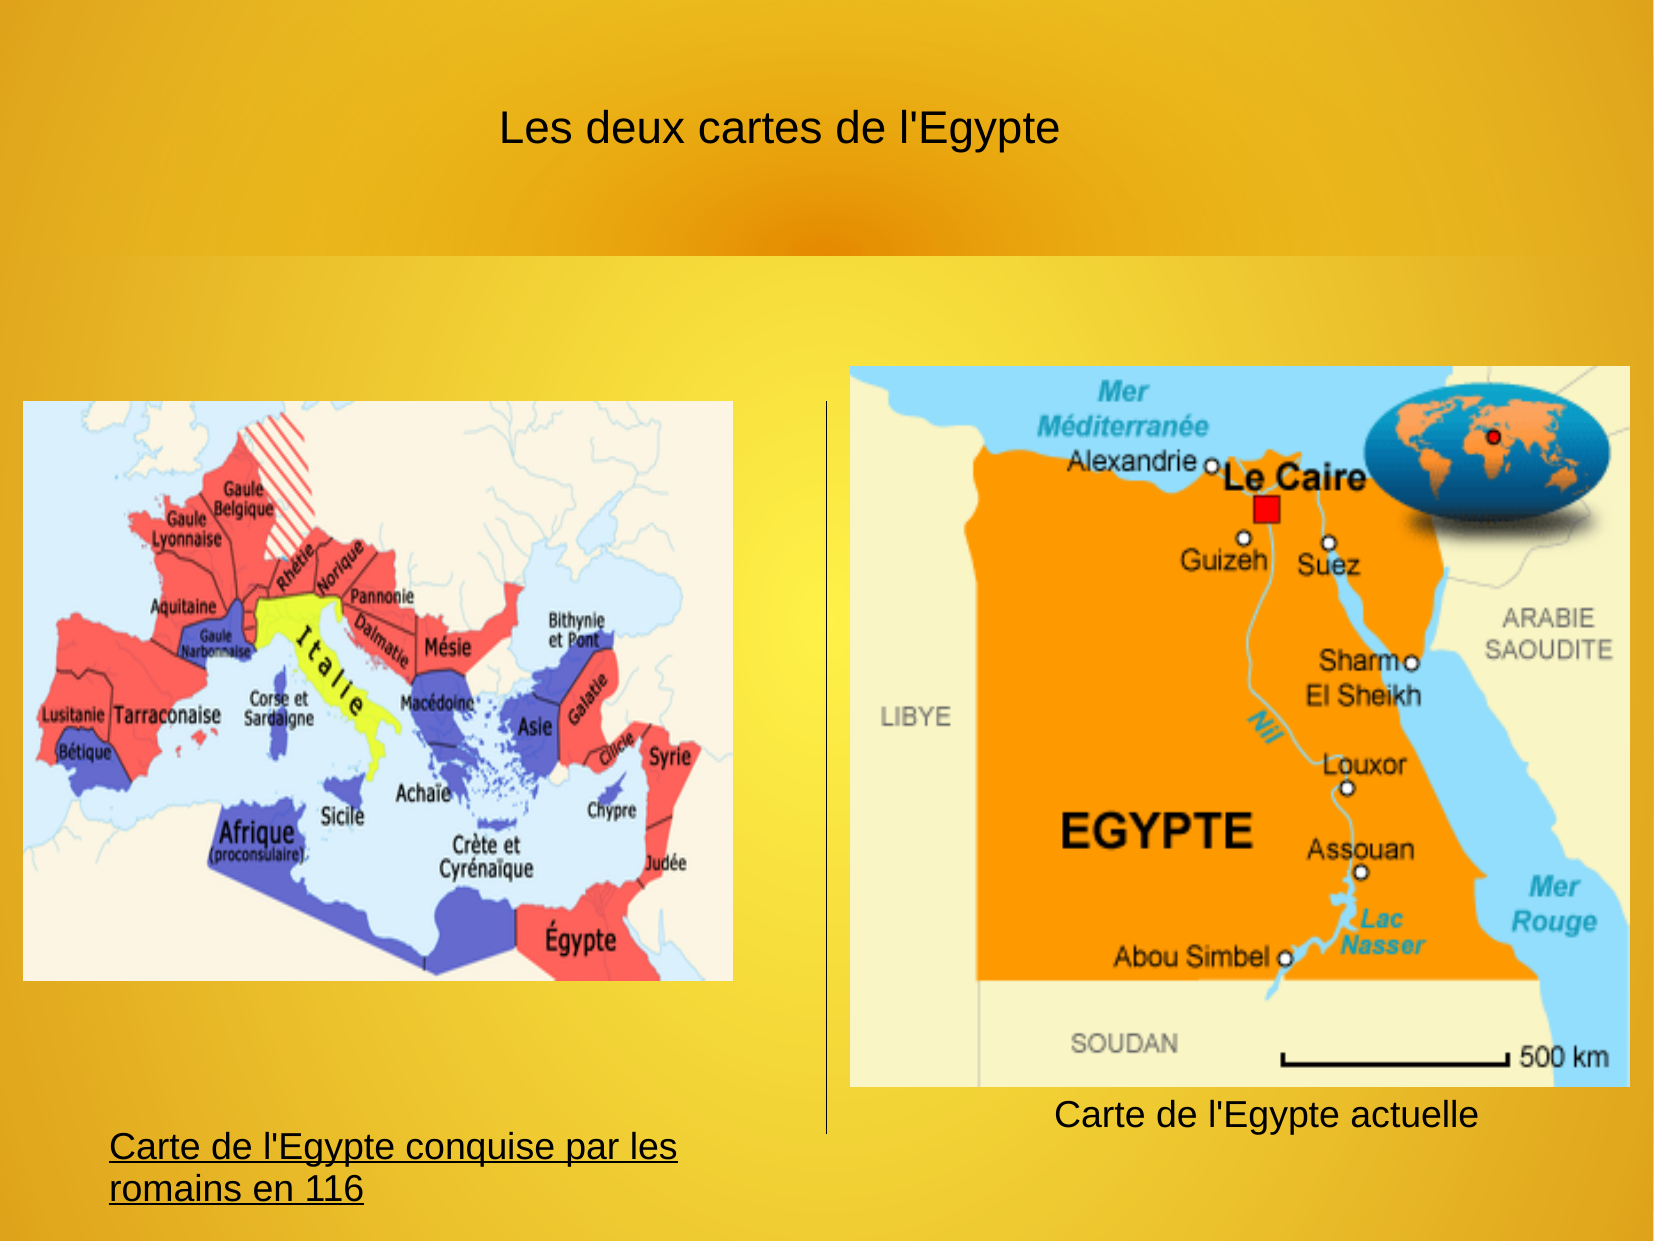

Les deux cartes de l'Egypte
Carte de l'Egypte actuelle
Carte de l'Egypte conquise par les romains en 116